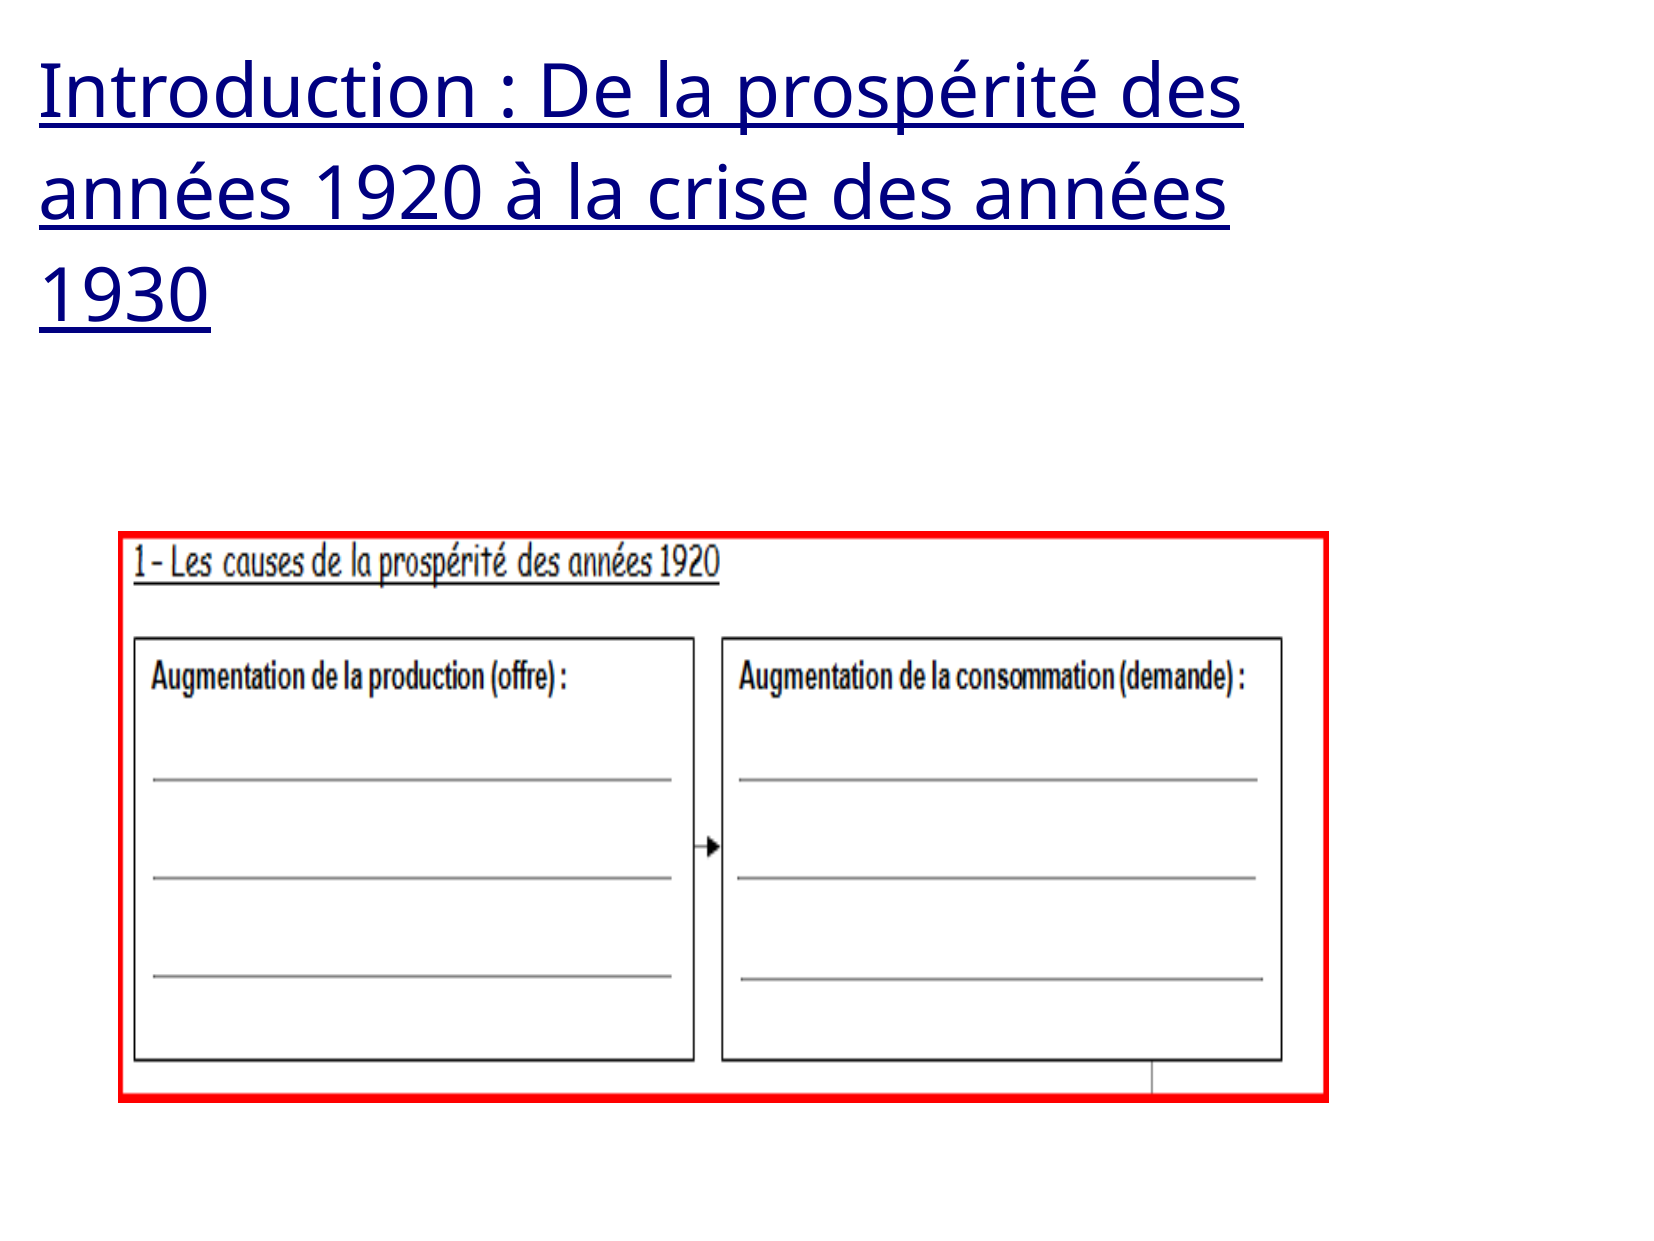

Introduction : De la prospérité des années 1920 à la crise des années 1930